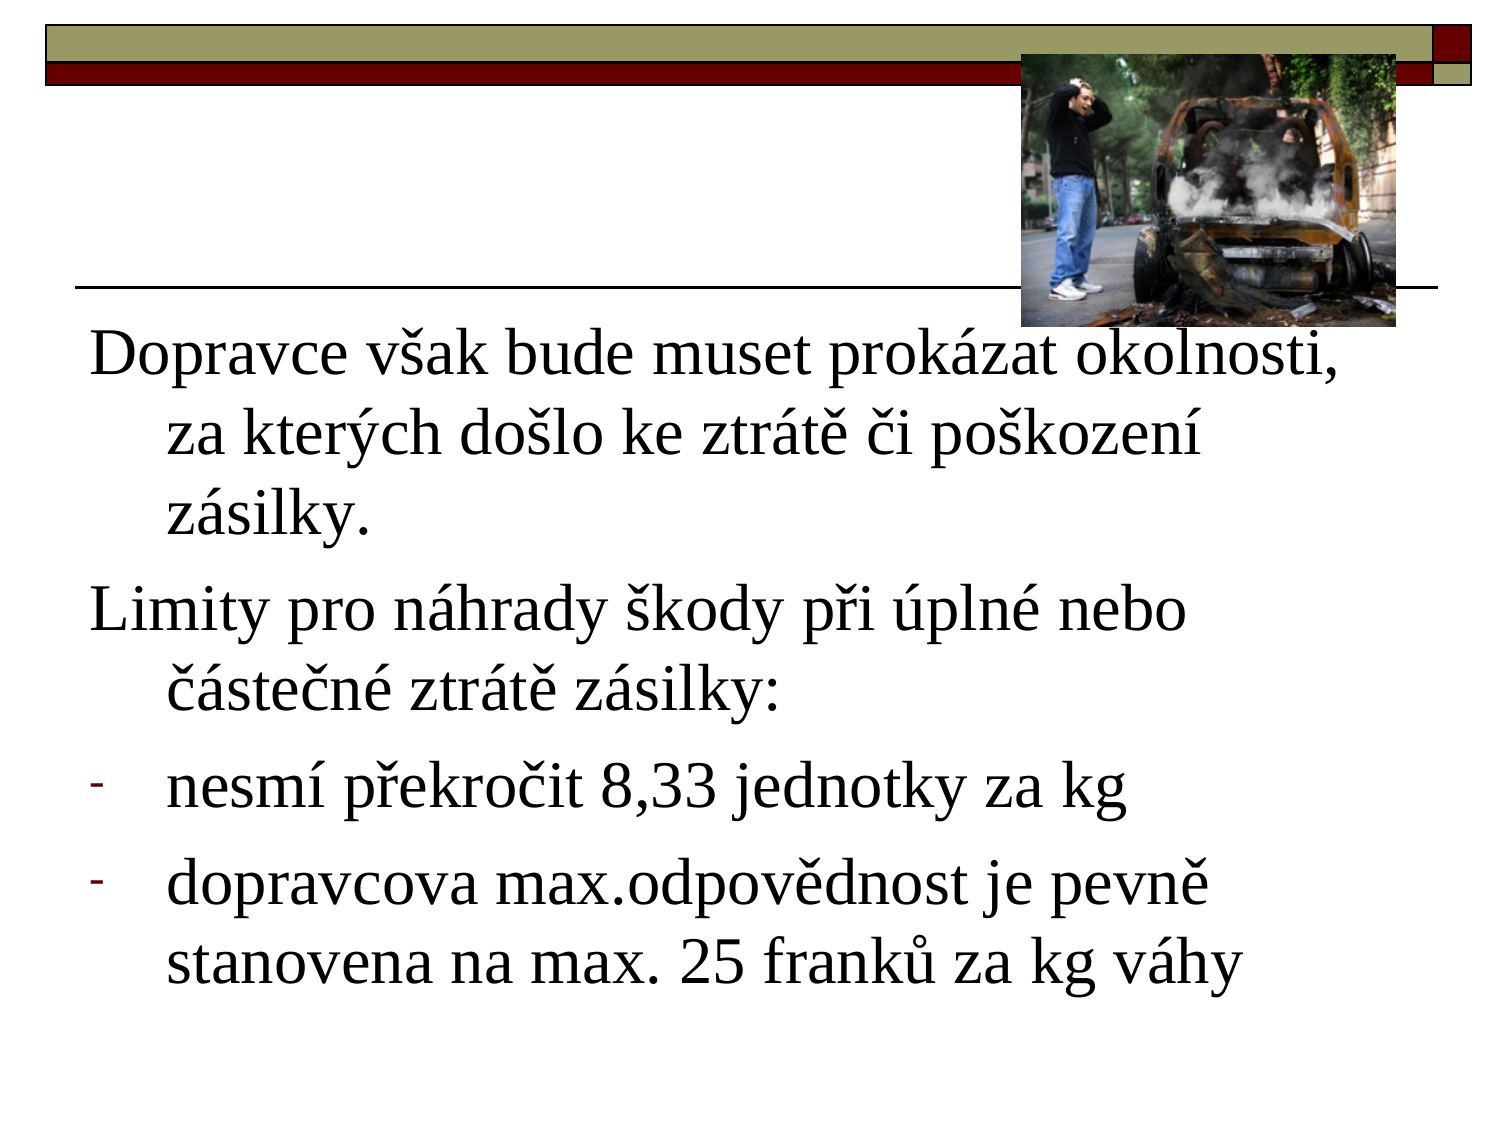

#
Dopravce však bude muset prokázat okolnosti, za kterých došlo ke ztrátě či poškození zásilky.
Limity pro náhrady škody při úplné nebo částečné ztrátě zásilky:
nesmí překročit 8,33 jednotky za kg
dopravcova max.odpovědnost je pevně stanovena na max. 25 franků za kg váhy